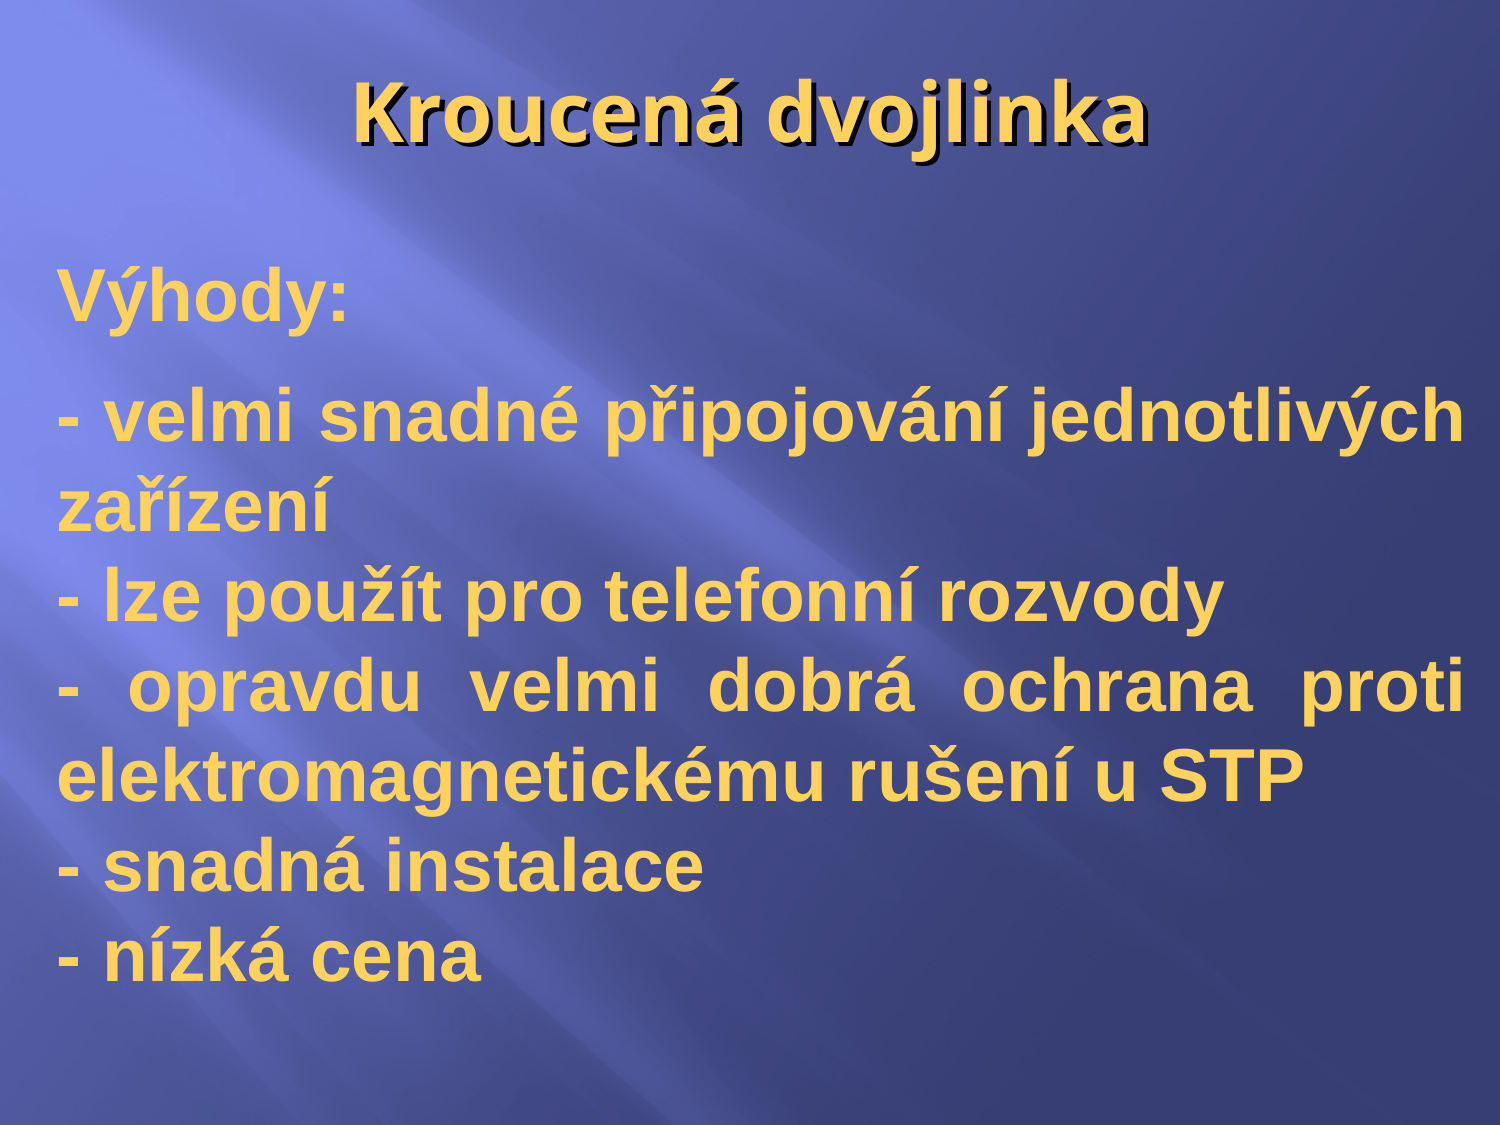

# Kroucená dvojlinka
Výhody:
- velmi snadné připojování jednotlivých zařízení
- lze použít pro telefonní rozvody
- opravdu velmi dobrá ochrana proti elektromagnetickému rušení u STP
- snadná instalace
- nízká cena